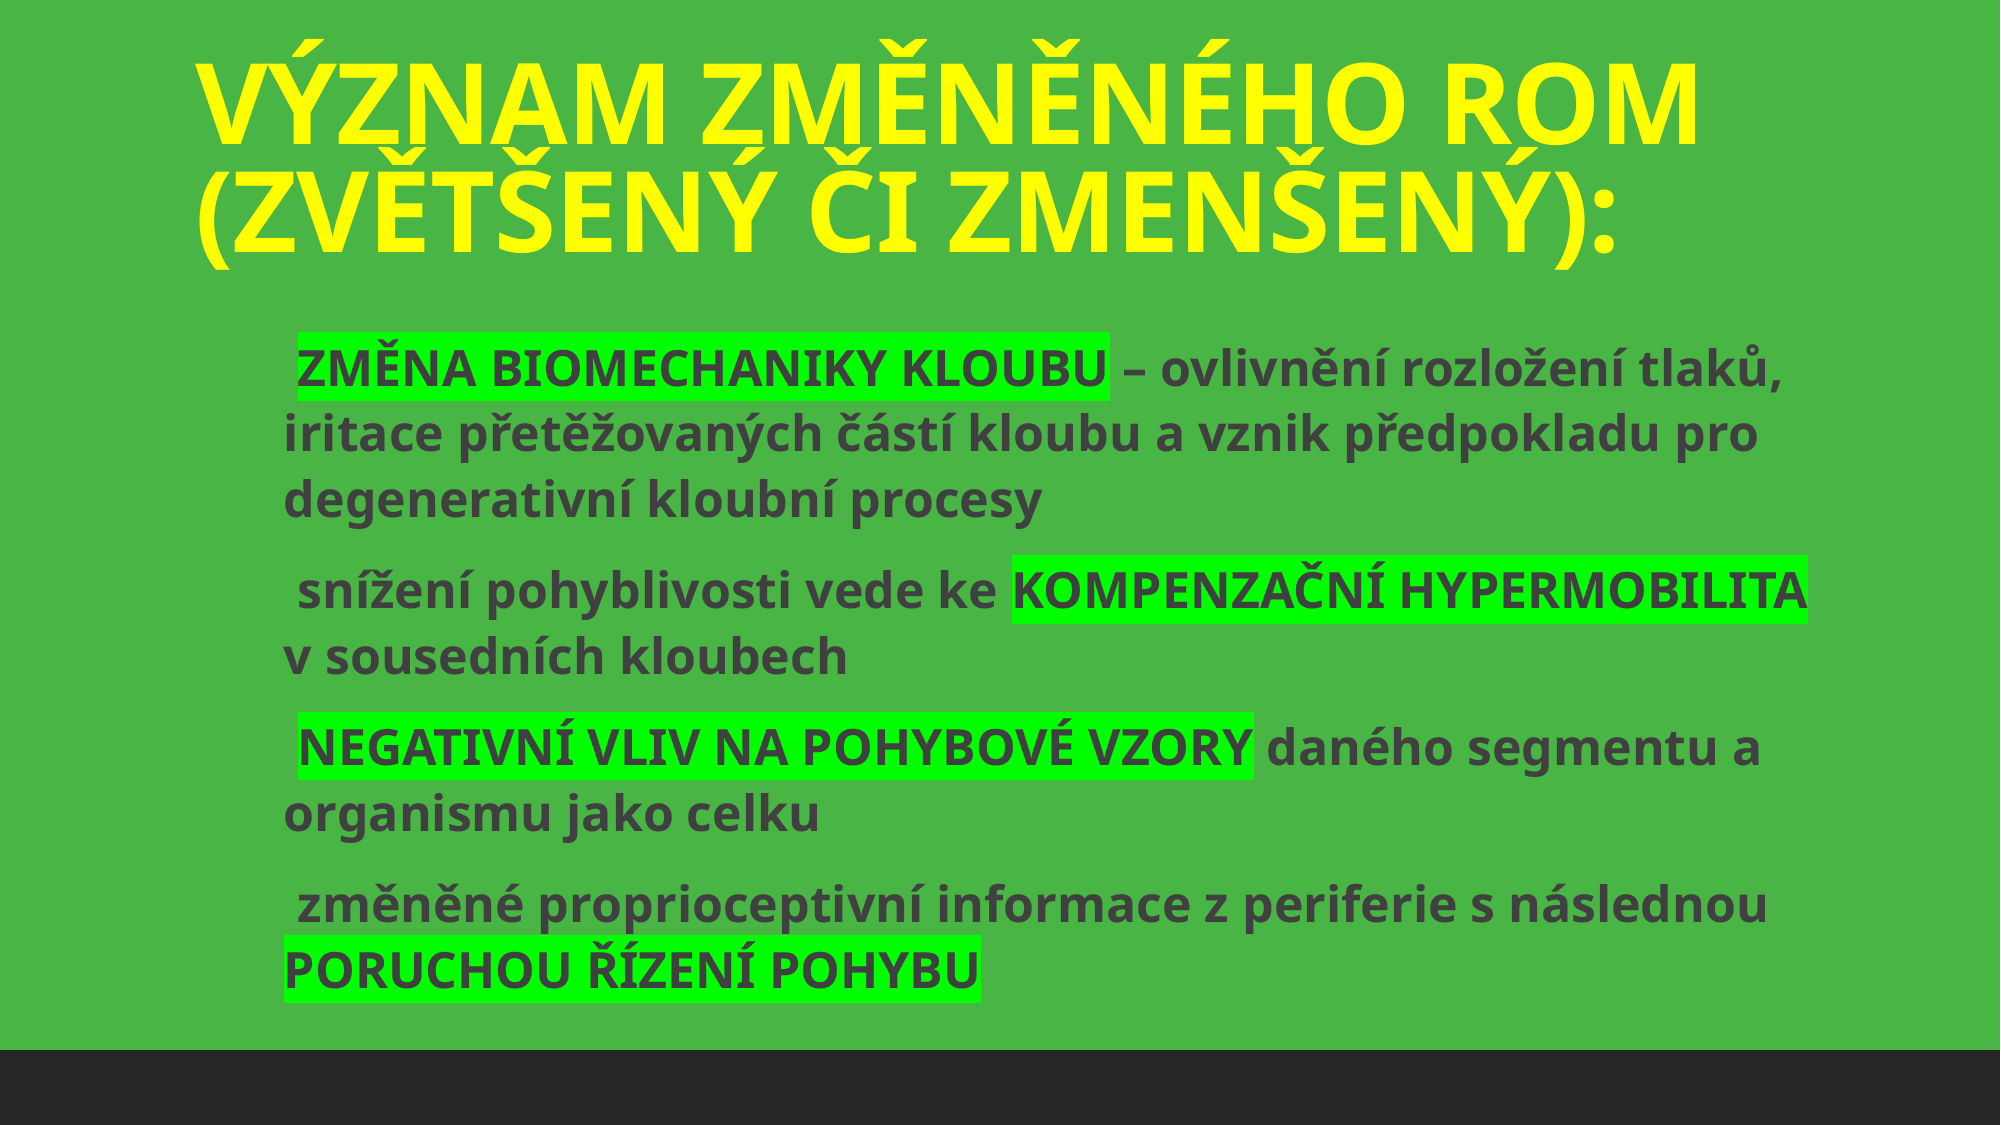

# VÝZNAM ZMĚNĚNÉHO ROM (ZVĚTŠENÝ ČI ZMENŠENÝ):
 ZMĚNA BIOMECHANIKY KLOUBU – ovlivnění rozložení tlaků, iritace přetěžovaných částí kloubu a vznik předpokladu pro degenerativní kloubní procesy
 snížení pohyblivosti vede ke KOMPENZAČNÍ HYPERMOBILITA v sousedních kloubech
 NEGATIVNÍ VLIV NA POHYBOVÉ VZORY daného segmentu a organismu jako celku
 změněné proprioceptivní informace z periferie s následnou PORUCHOU ŘÍZENÍ POHYBU